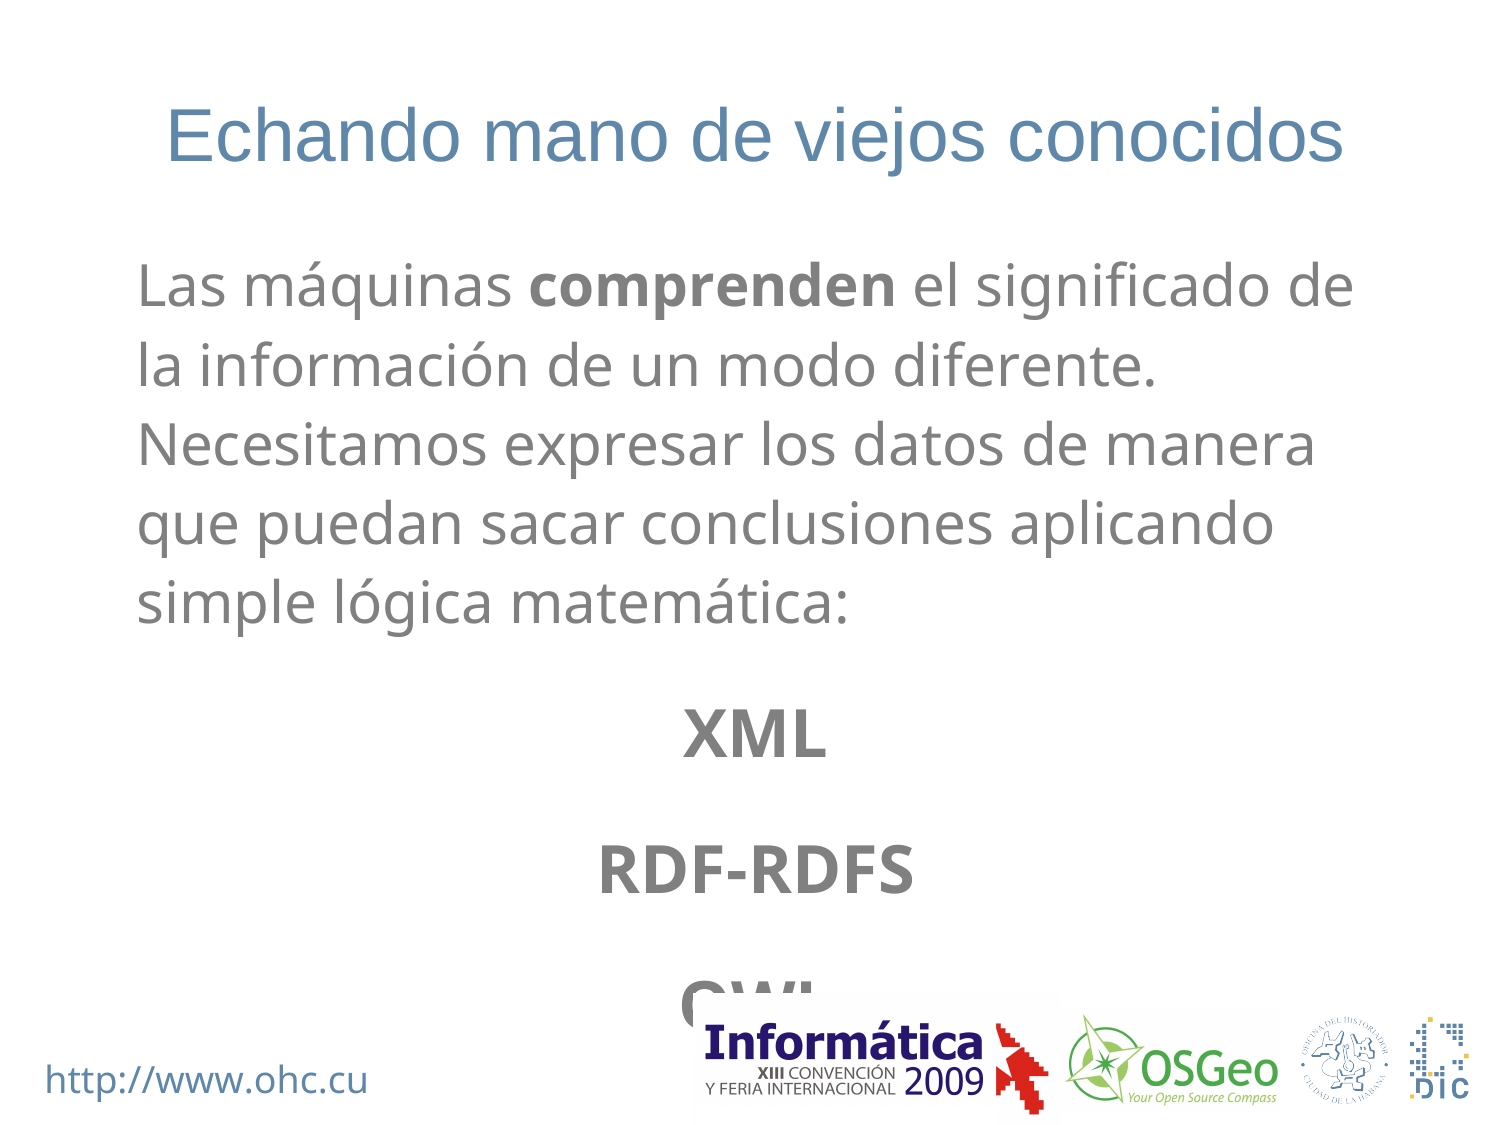

Echando mano de viejos conocidos
Las máquinas comprenden el significado de la información de un modo diferente. Necesitamos expresar los datos de manera que puedan sacar conclusiones aplicando simple lógica matemática:
XML
RDF-RDFS
OWL
http://www.ohc.cu